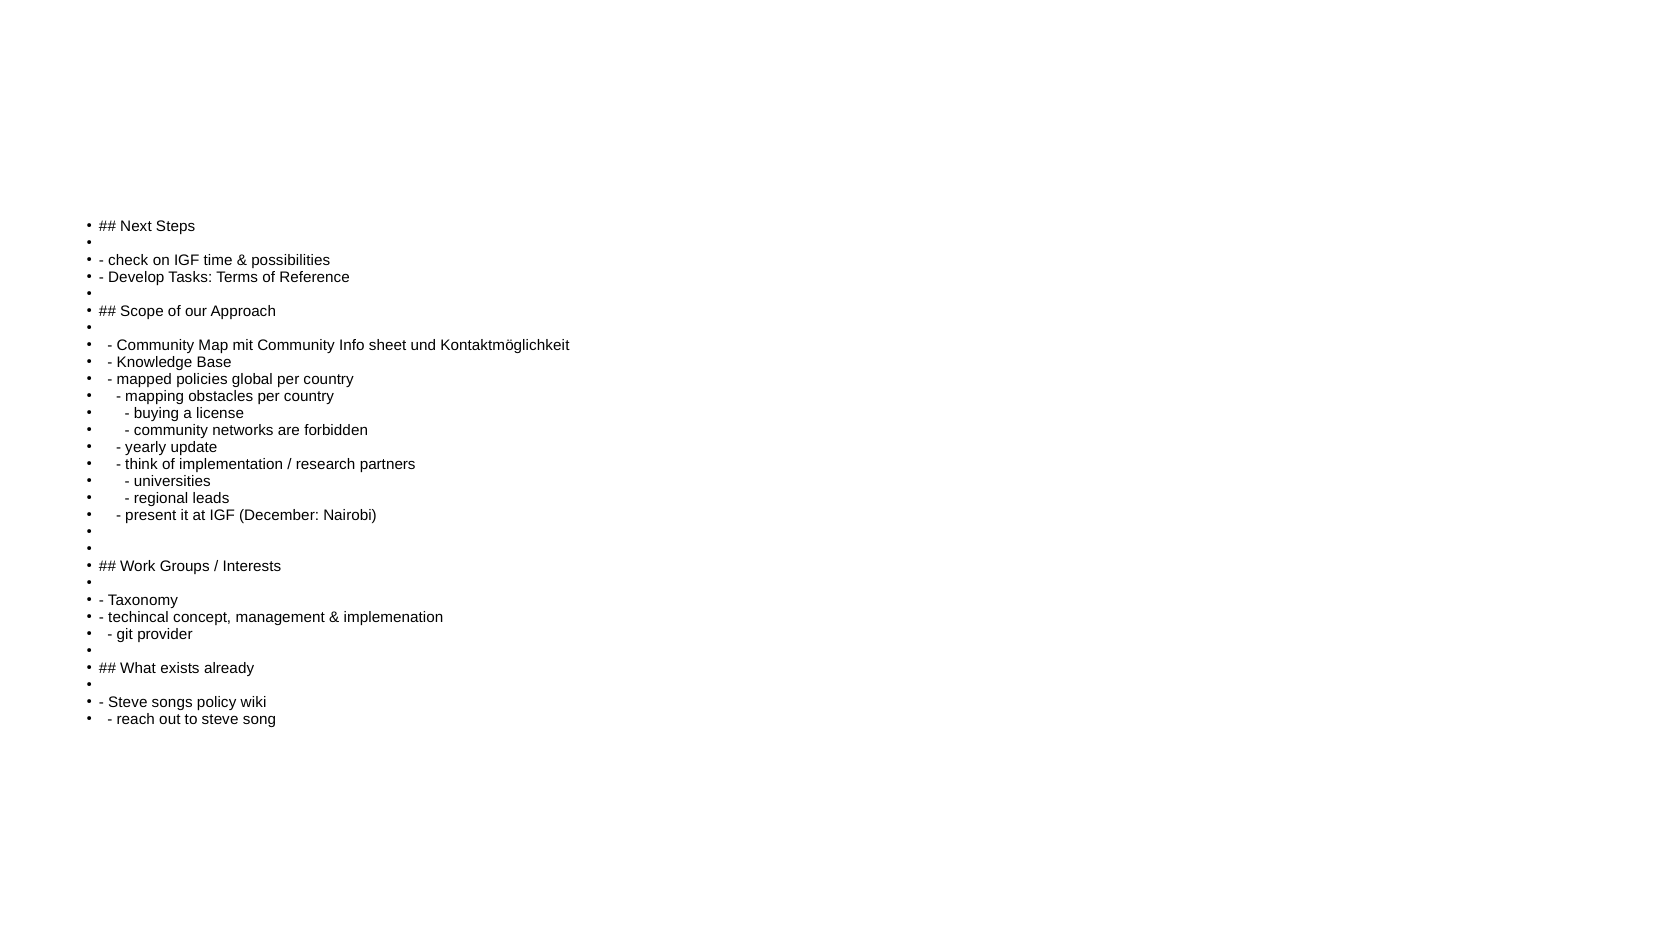

#
## Next Steps
- check on IGF time & possibilities
- Develop Tasks: Terms of Reference
## Scope of our Approach
 - Community Map mit Community Info sheet und Kontaktmöglichkeit
 - Knowledge Base
 - mapped policies global per country
 - mapping obstacles per country
 - buying a license
 - community networks are forbidden
 - yearly update
 - think of implementation / research partners
 - universities
 - regional leads
 - present it at IGF (December: Nairobi)
## Work Groups / Interests
- Taxonomy
- techincal concept, management & implemenation
 - git provider
## What exists already
- Steve songs policy wiki
 - reach out to steve song